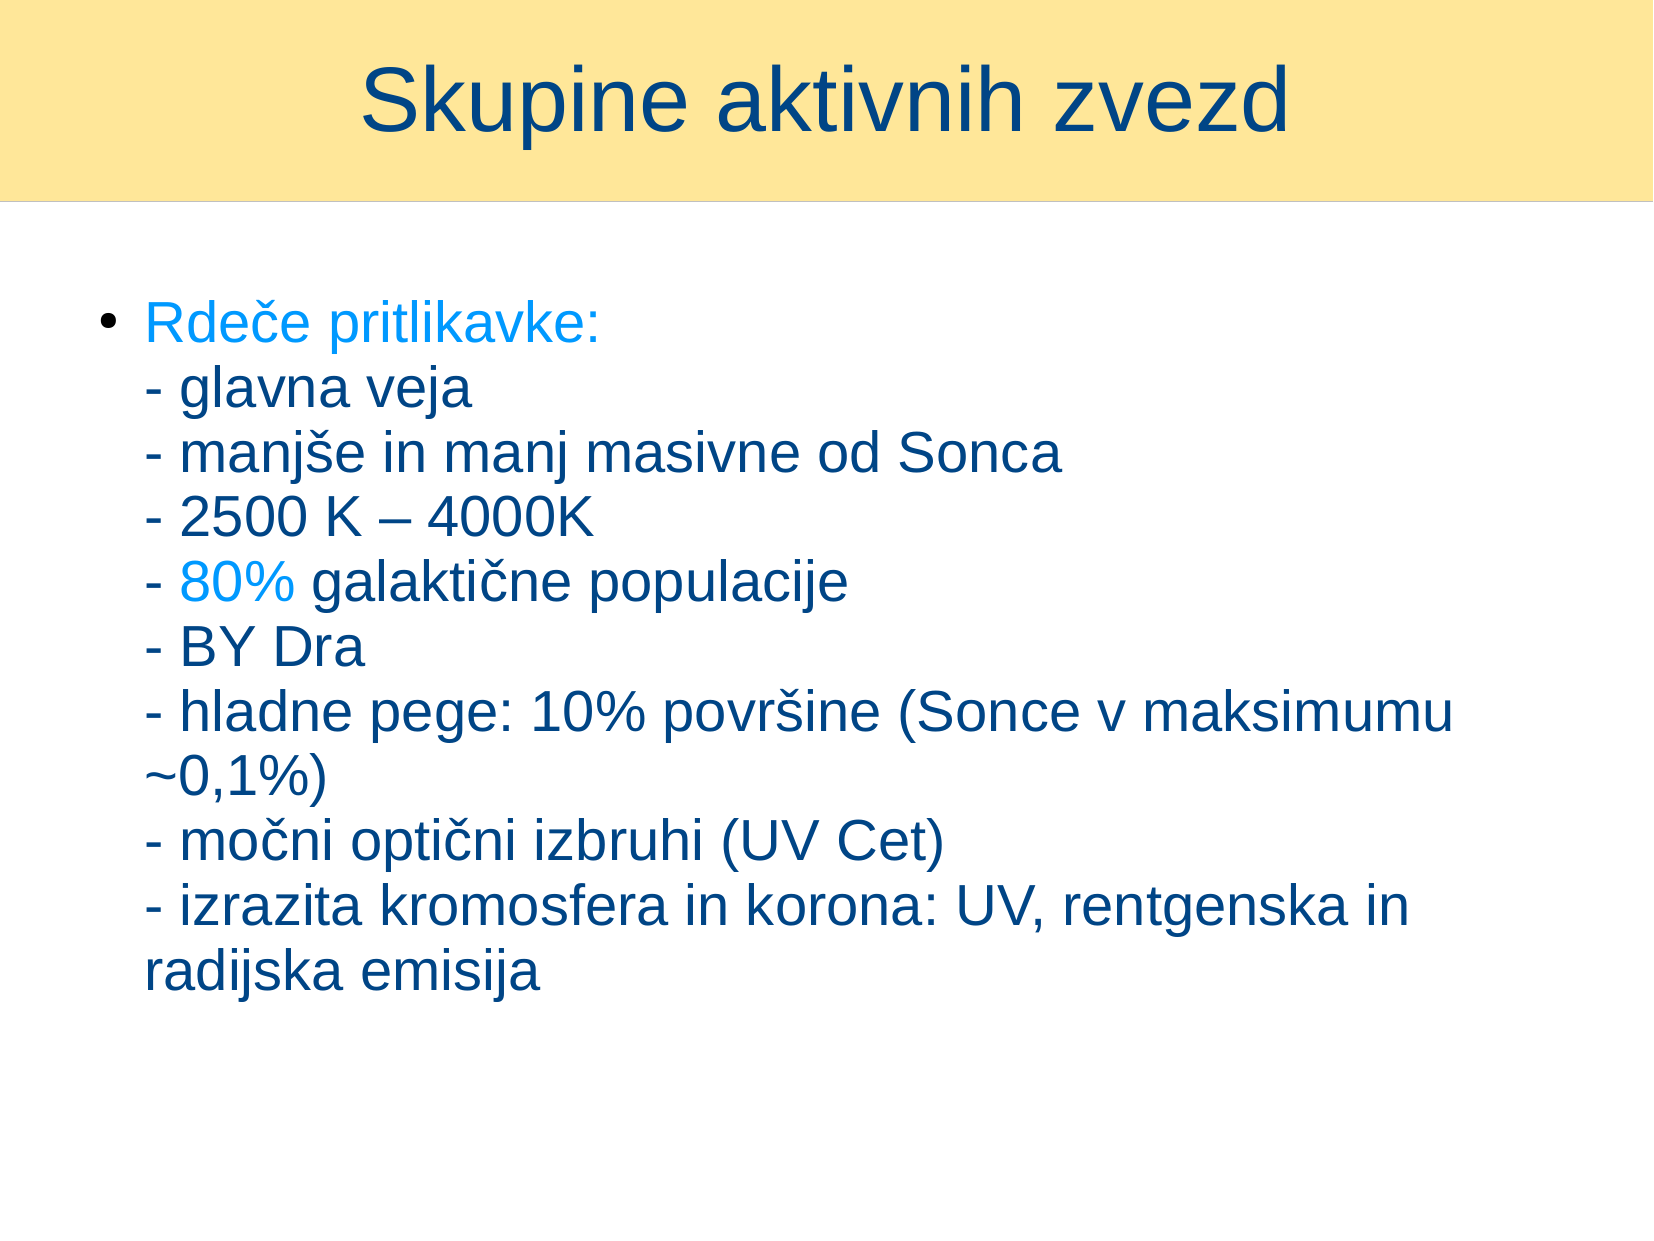

# Skupine aktivnih zvezd
Rdeče pritlikavke:
- glavna veja
- manjše in manj masivne od Sonca
- 2500 K – 4000K
- 80% galaktične populacije
- BY Dra
- hladne pege: 10% površine (Sonce v maksimumu ~0,1%)
- močni optični izbruhi (UV Cet)
- izrazita kromosfera in korona: UV, rentgenska in radijska emisija